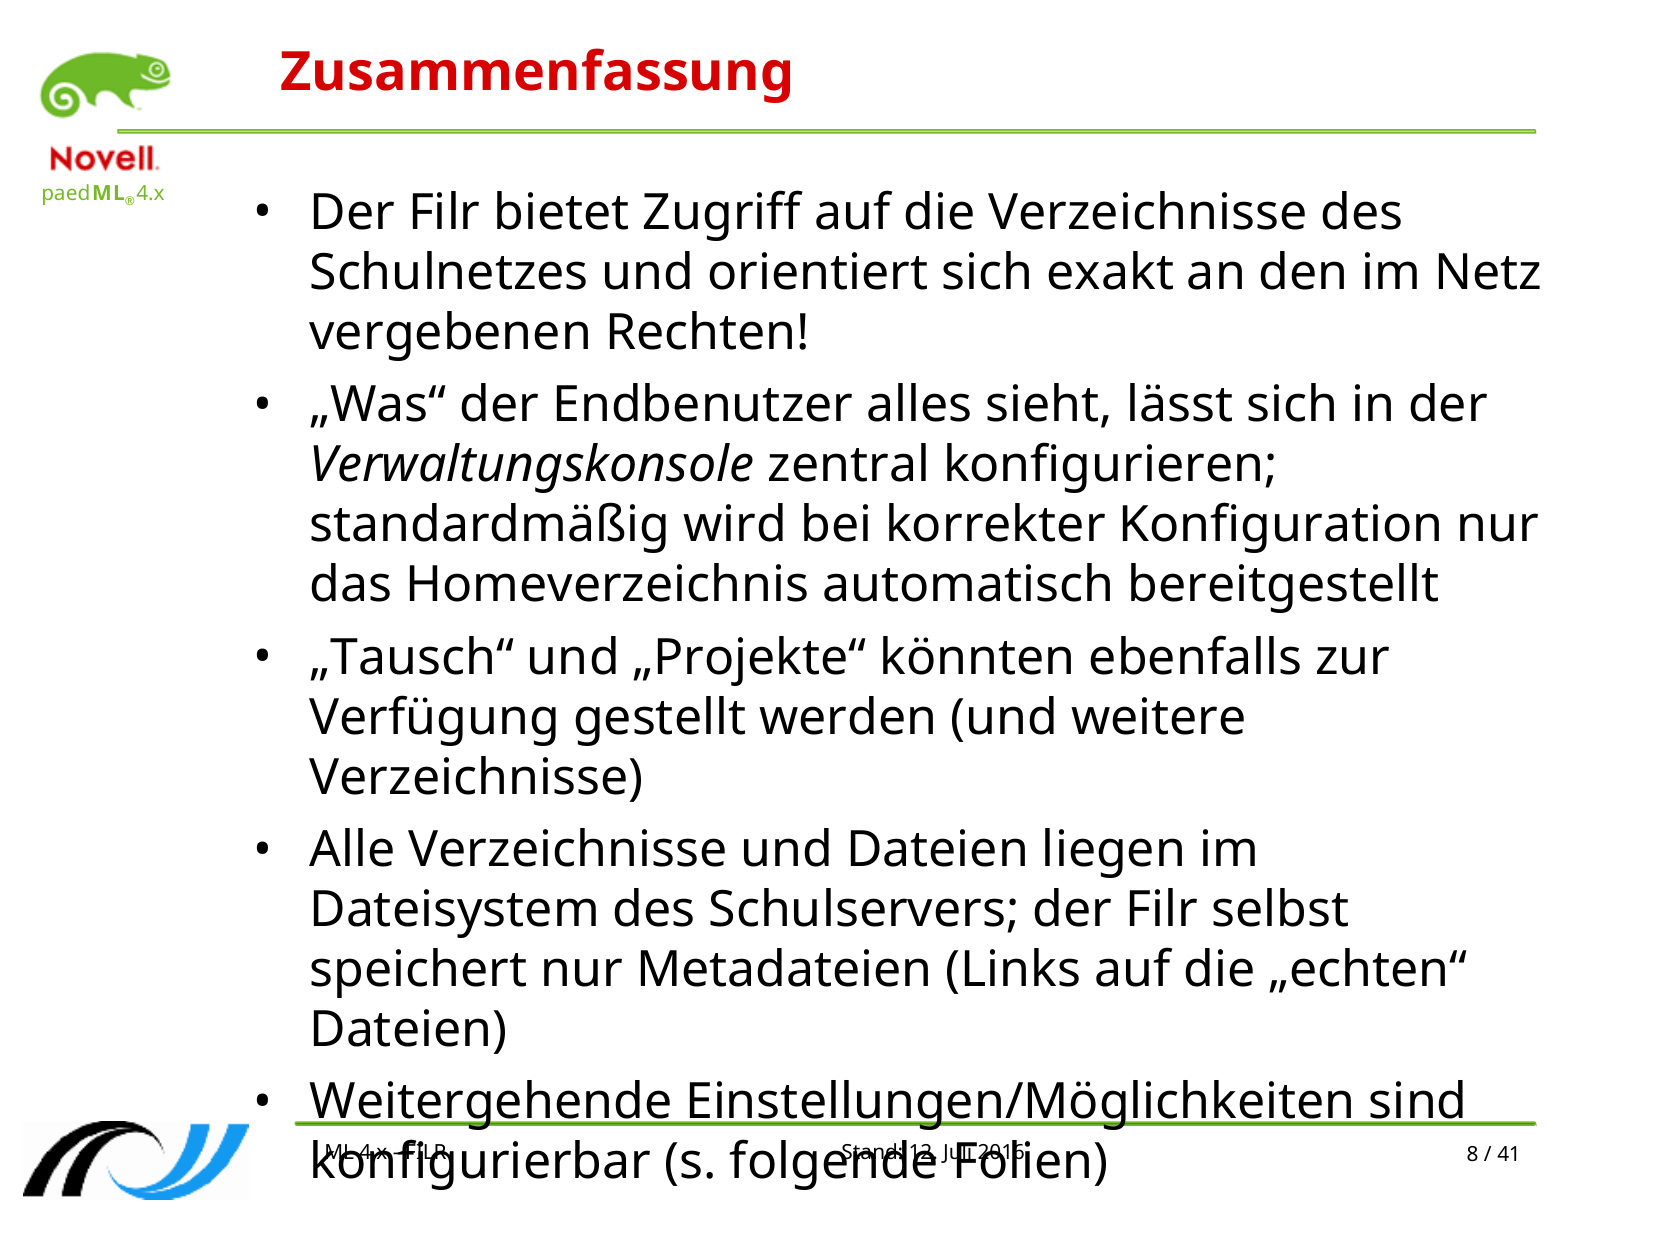

# Zusammenfassung
Der Filr bietet Zugriff auf die Verzeichnisse des Schulnetzes und orientiert sich exakt an den im Netz vergebenen Rechten!
„Was“ der Endbenutzer alles sieht, lässt sich in der Verwaltungskonsole zentral konfigurieren; standardmäßig wird bei korrekter Konfiguration nur das Homeverzeichnis automatisch bereitgestellt
„Tausch“ und „Projekte“ könnten ebenfalls zur Verfügung gestellt werden (und weitere Verzeichnisse)
Alle Verzeichnisse und Dateien liegen im Dateisystem des Schulservers; der Filr selbst speichert nur Metadateien (Links auf die „echten“ Dateien)
Weitergehende Einstellungen/Möglichkeiten sind konfigurierbar (s. folgende Folien)
ML 4.x - FILR
12. Juli 2016
8